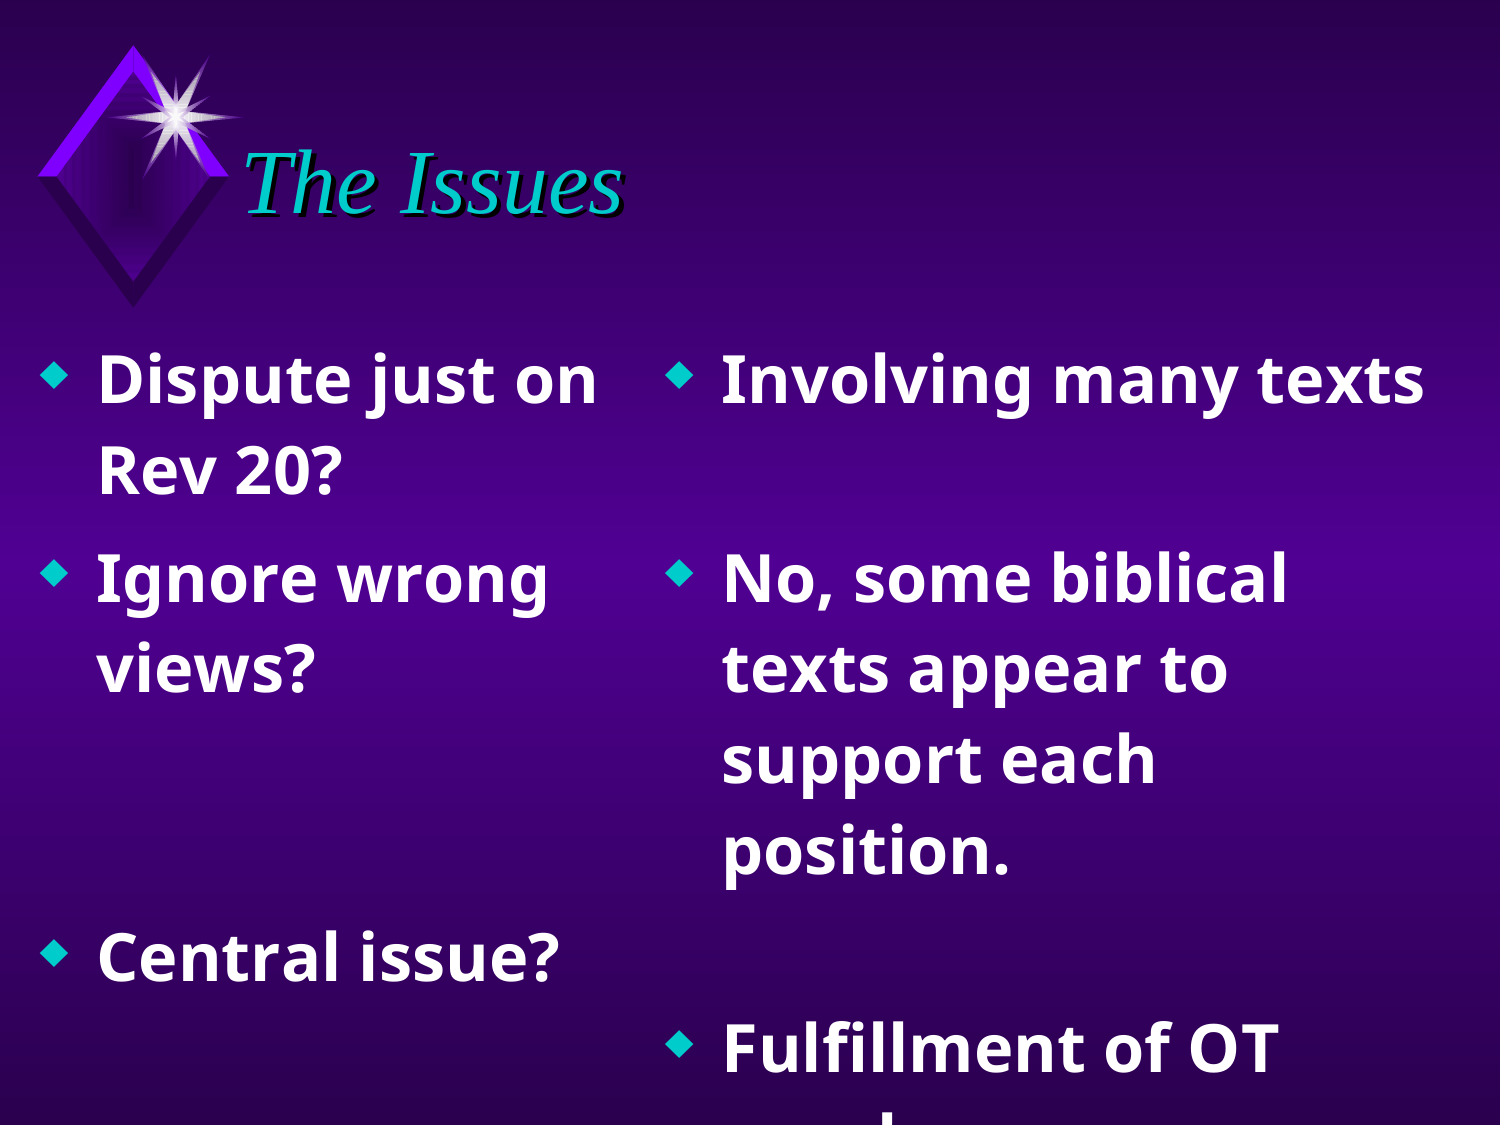

# The Issues
Dispute just on
Rev 20?
Ignore wrong views?
Central issue?
Involving many texts
No, some biblical texts appear to support each position.
Fulfillment of OT prophecy